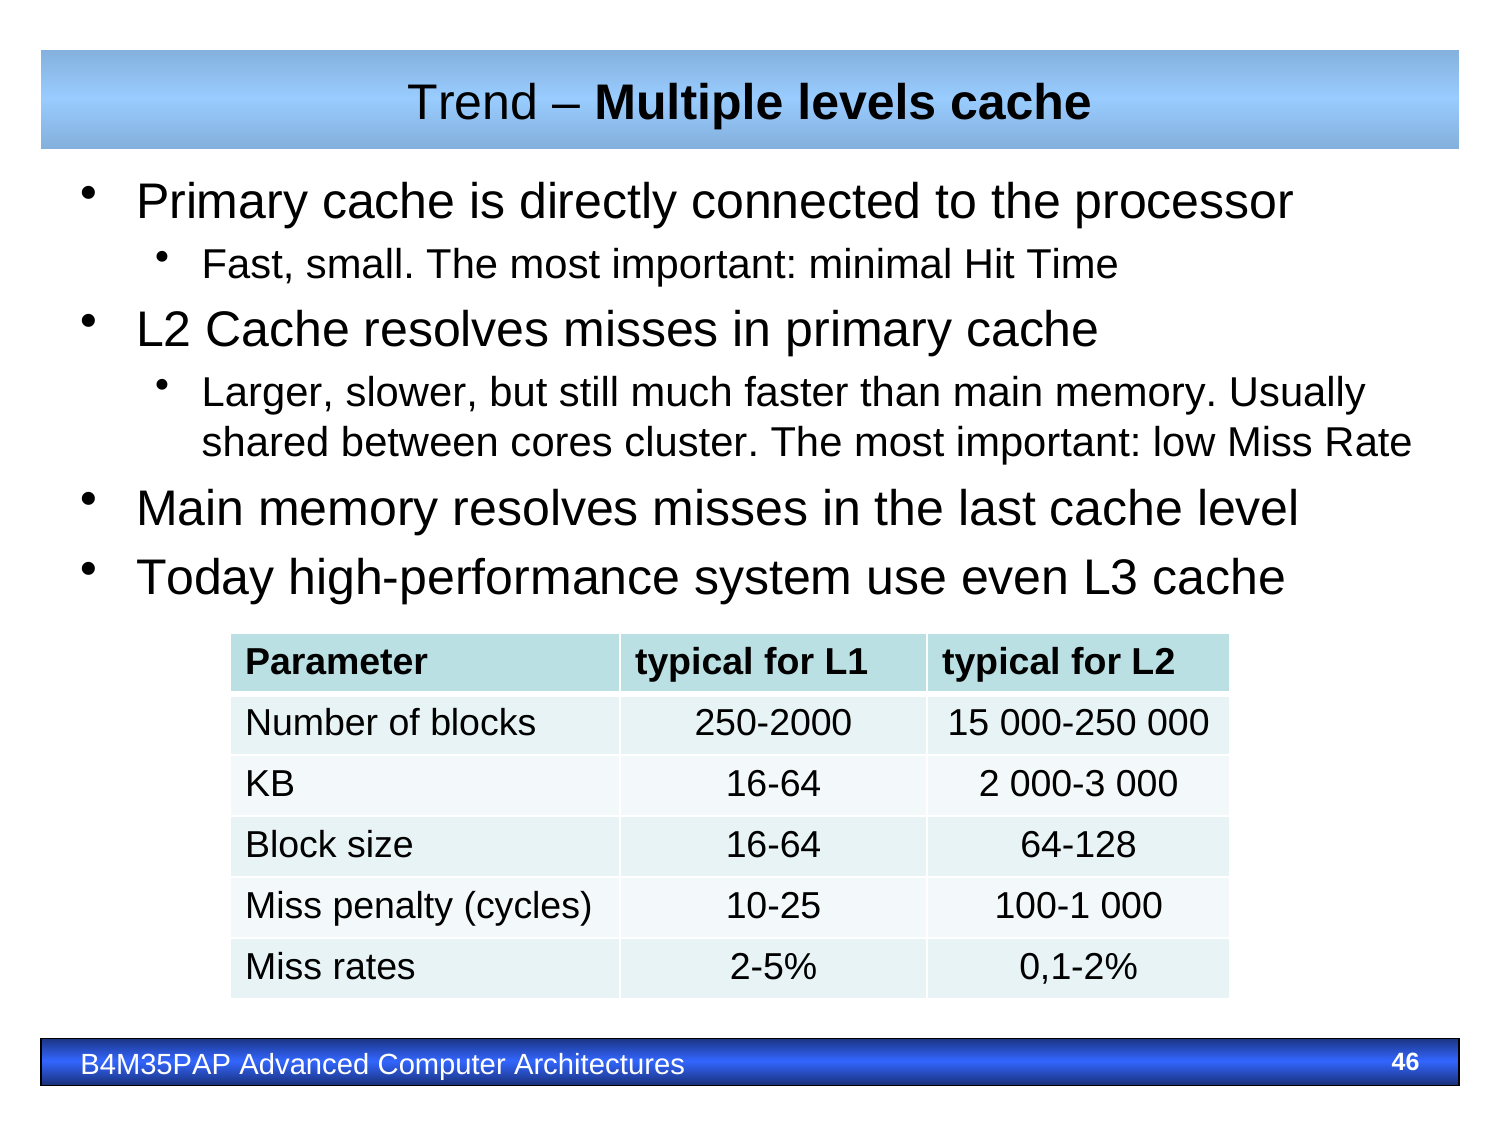

# Trend – Multiple levels cache
Primary cache is directly connected to the processor
Fast, small. The most important: minimal Hit Time
L2 Cache resolves misses in primary cache
Larger, slower, but still much faster than main memory. Usually shared between cores cluster. The most important: low Miss Rate
Main memory resolves misses in the last cache level
Today high-performance system use even L3 cache
| Parameter | typical for L1 | typical for L2 |
| --- | --- | --- |
| Number of blocks | 250-2000 | 15 000-250 000 |
| KB | 16-64 | 2 000-3 000 |
| Block size | 16-64 | 64-128 |
| Miss penalty (cycles) | 10-25 | 100-1 000 |
| Miss rates | 2-5% | 0,1-2% |